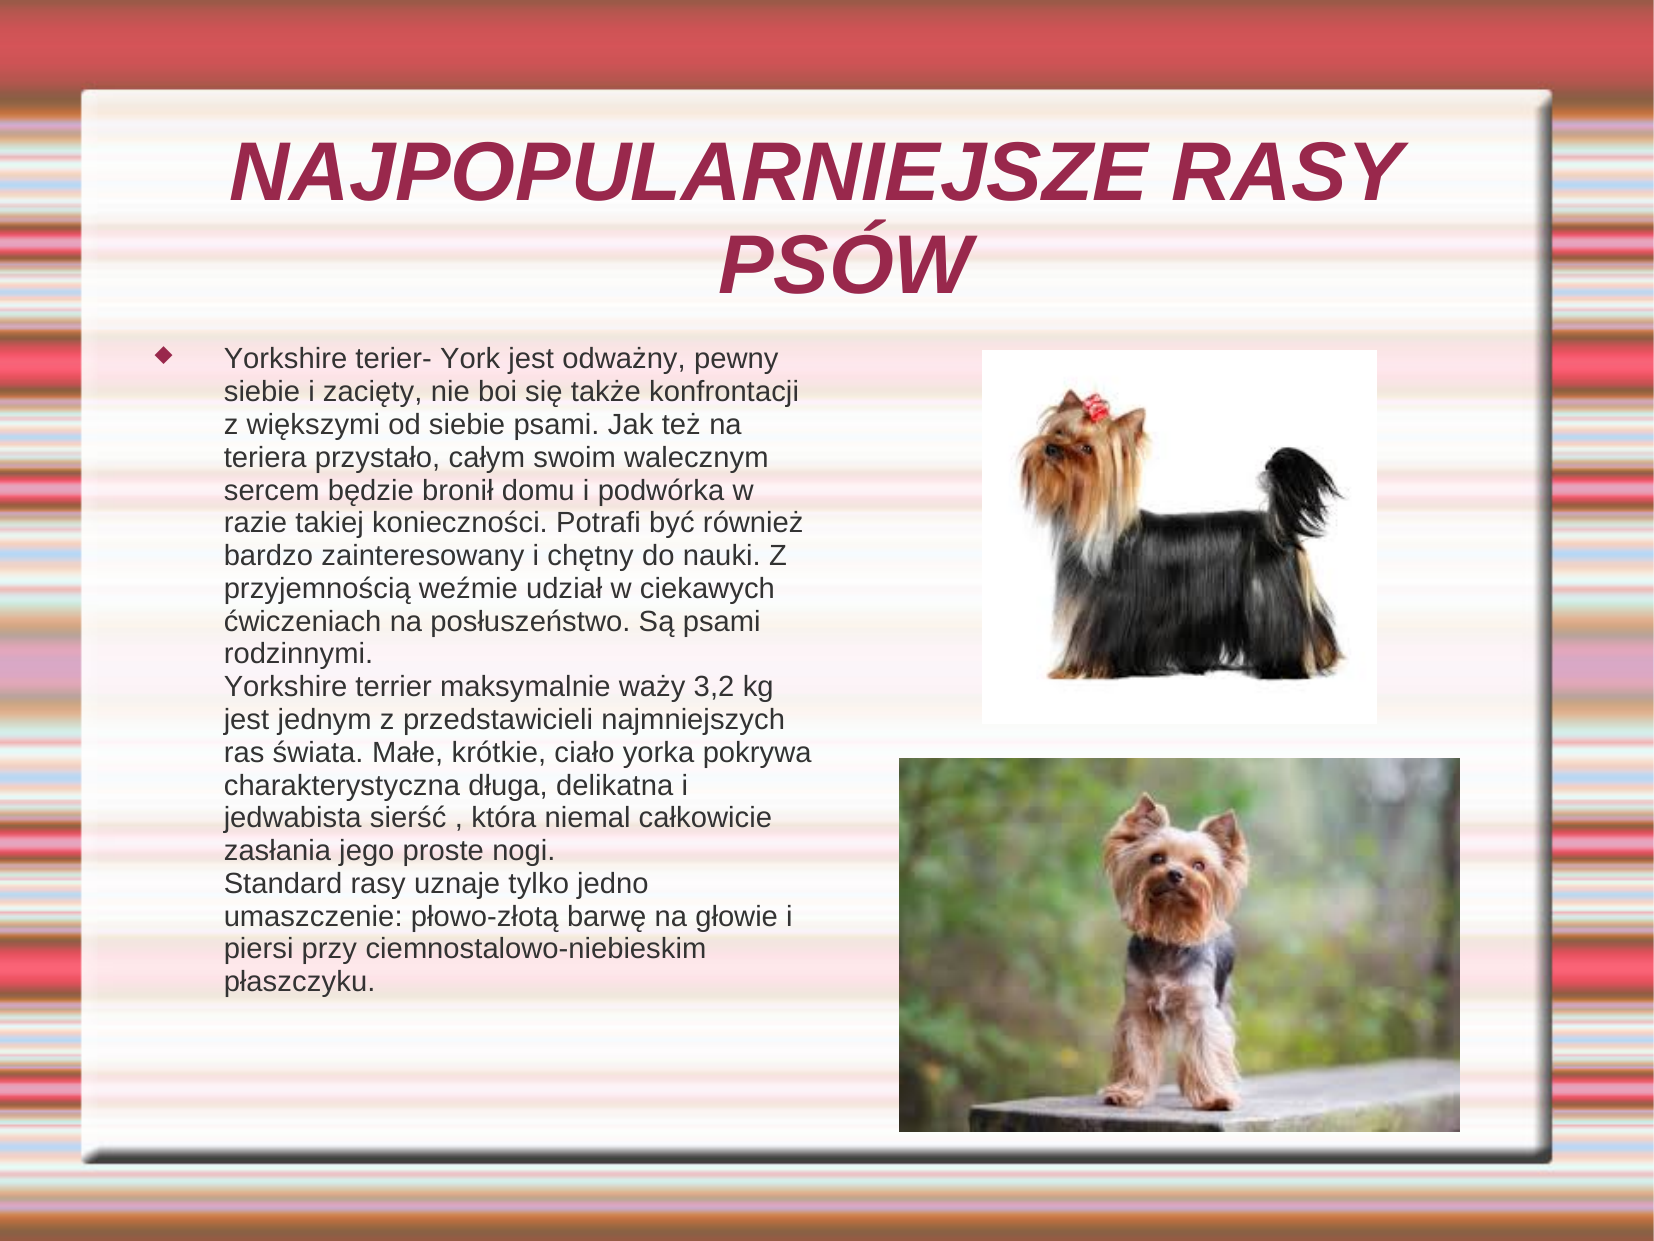

# NAJPOPULARNIEJSZE RASY PSÓW
Yorkshire terier- York jest odważny, pewny siebie i zacięty, nie boi się także konfrontacji z większymi od siebie psami. Jak też na teriera przystało, całym swoim walecznym sercem będzie bronił domu i podwórka w razie takiej konieczności. Potrafi być również bardzo zainteresowany i chętny do nauki. Z przyjemnością weźmie udział w ciekawych ćwiczeniach na posłuszeństwo. Są psami rodzinnymi.
Yorkshire terrier maksymalnie waży 3,2 kg jest jednym z przedstawicieli najmniejszych ras świata. Małe, krótkie, ciało yorka pokrywa charakterystyczna długa, delikatna i jedwabista sierść , która niemal całkowicie zasłania jego proste nogi.
Standard rasy uznaje tylko jedno umaszczenie: płowo-złotą barwę na głowie i piersi przy ciemnostalowo-niebieskim płaszczyku.